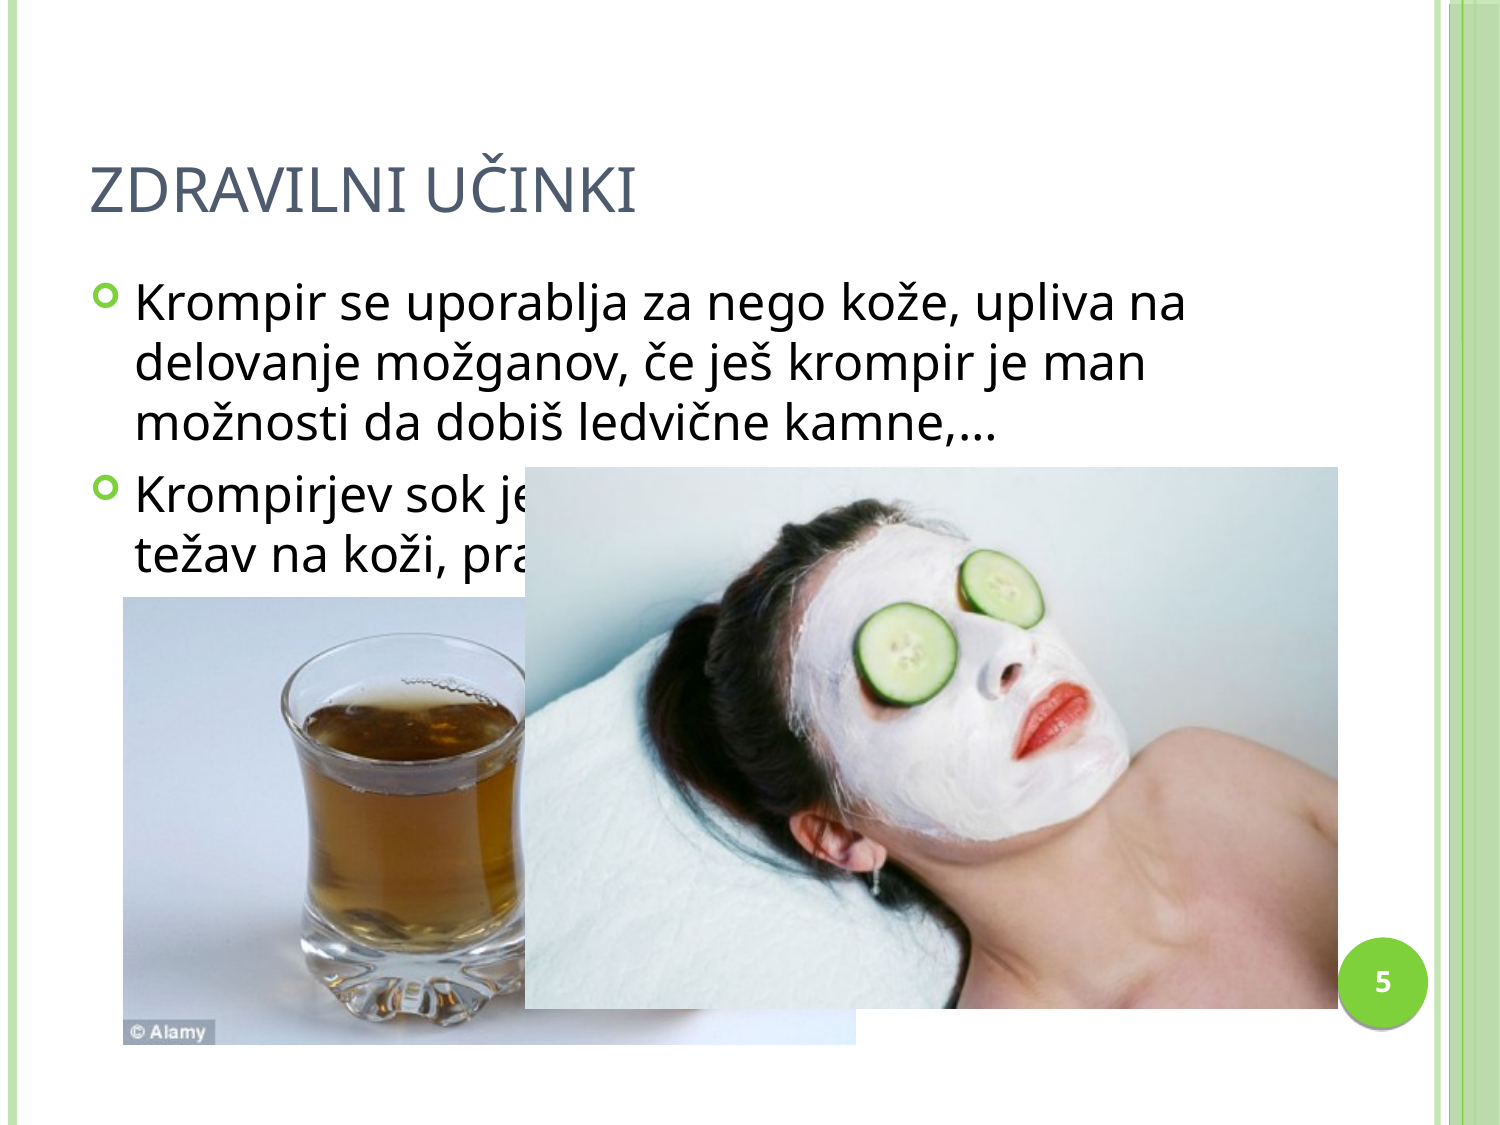

# Zdravilni učinki
Krompir se uporablja za nego kože, upliva na delovanje možganov, če ješ krompir je man možnosti da dobiš ledvične kamne,…
Krompirjev sok je dober za zdravljenje opeklin, težav na koži, prask, izvinov, razjed ter tumorjev